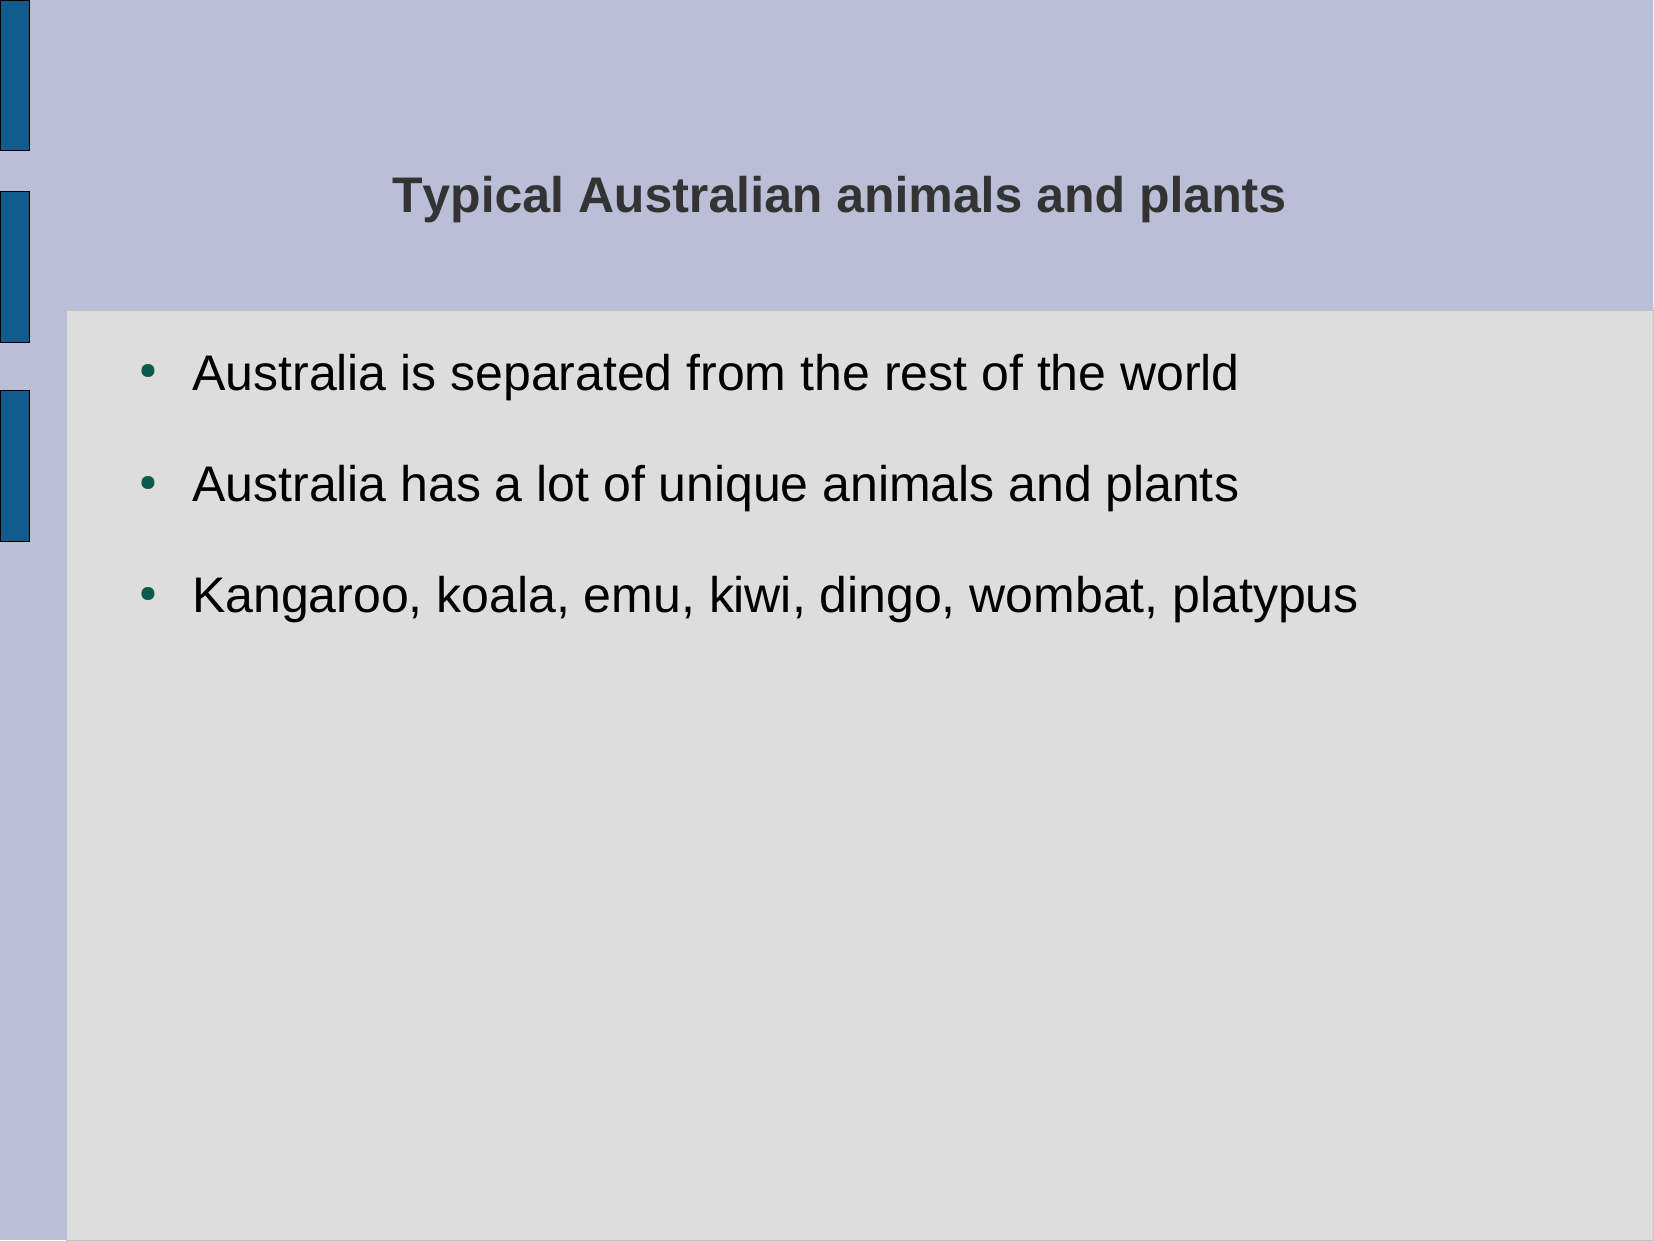

# Typical Australian animals and plants
Australia is separated from the rest of the world
Australia has a lot of unique animals and plants
Kangaroo, koala, emu, kiwi, dingo, wombat, platypus